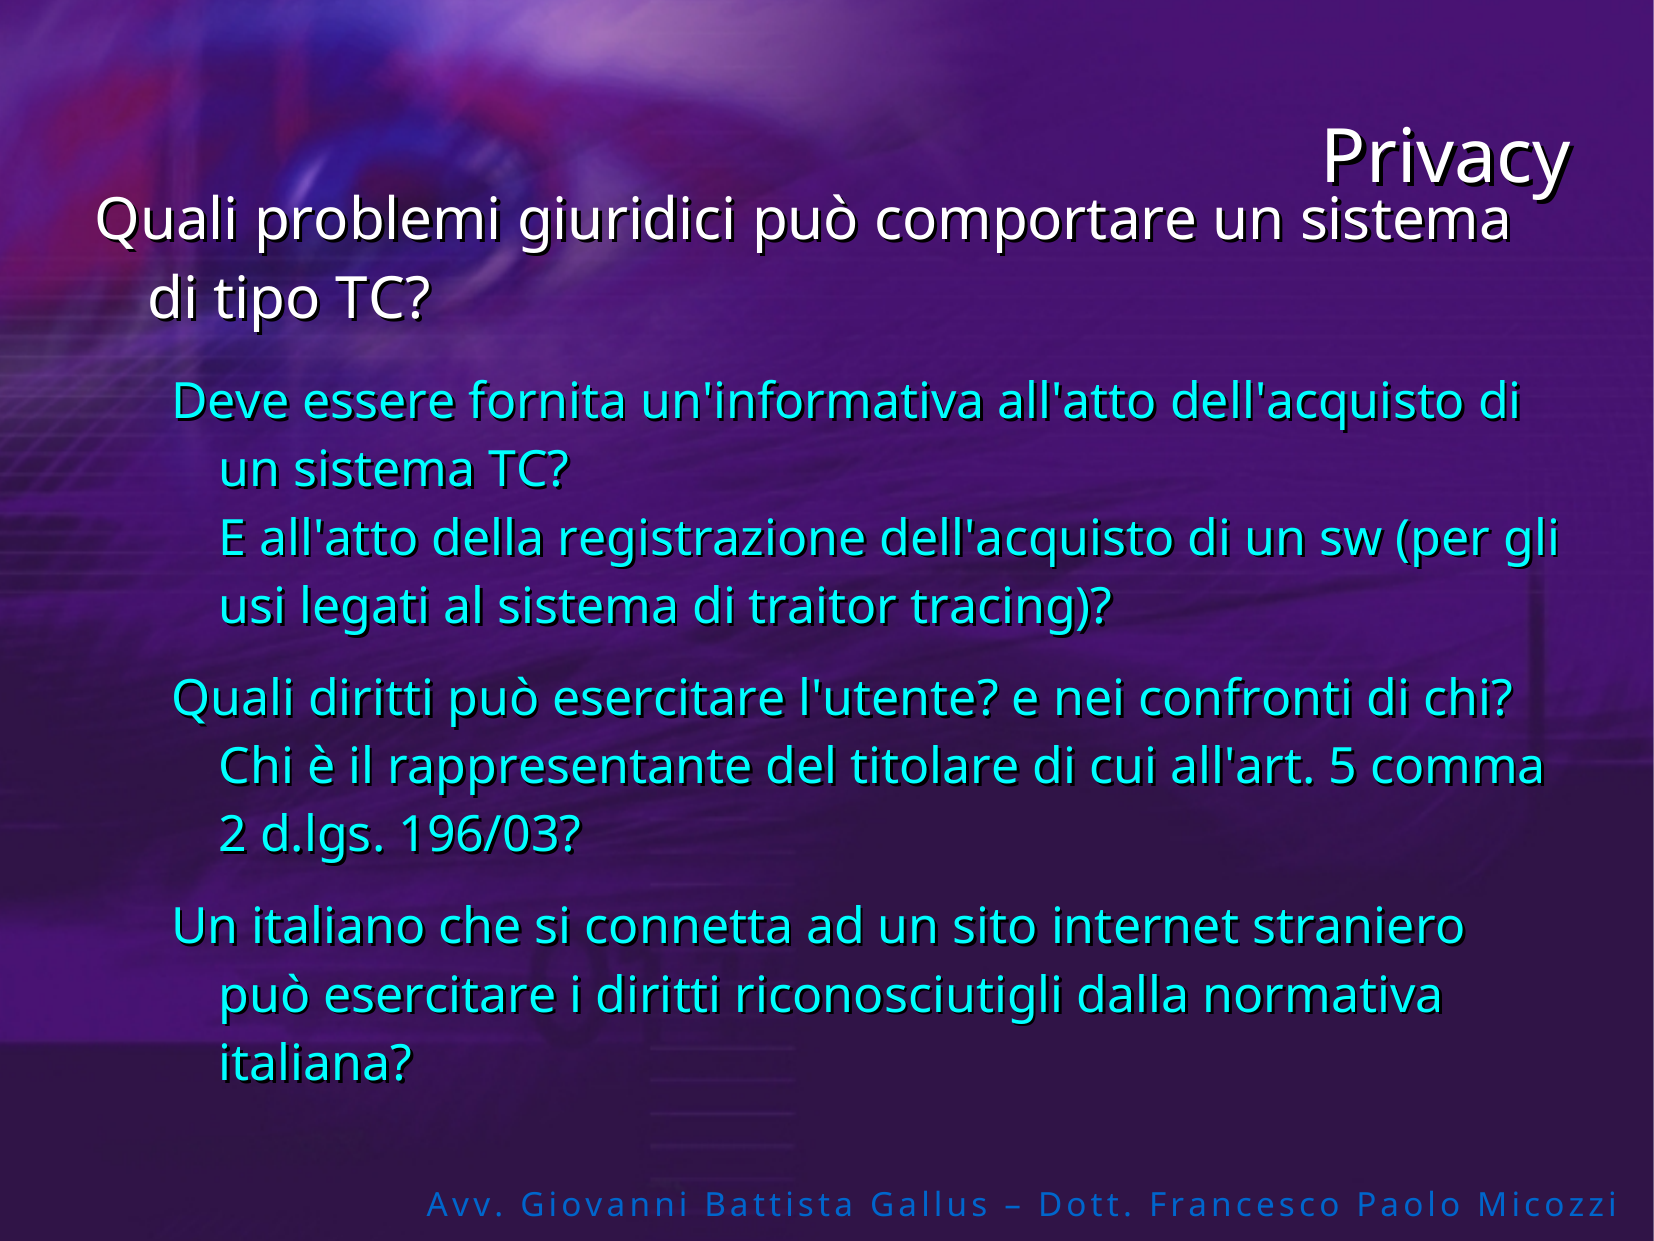

# Privacy
Quali problemi giuridici può comportare un sistema di tipo TC?
Deve essere fornita un'informativa all'atto dell'acquisto di un sistema TC?
E all'atto della registrazione dell'acquisto di un sw (per gli usi legati al sistema di traitor tracing)?
Quali diritti può esercitare l'utente? e nei confronti di chi? Chi è il rappresentante del titolare di cui all'art. 5 comma 2 d.lgs. 196/03?
Un italiano che si connetta ad un sito internet straniero può esercitare i diritti riconosciutigli dalla normativa italiana?
dott. Francesco Paolo Micozzi - f.micozzi@studionati.it